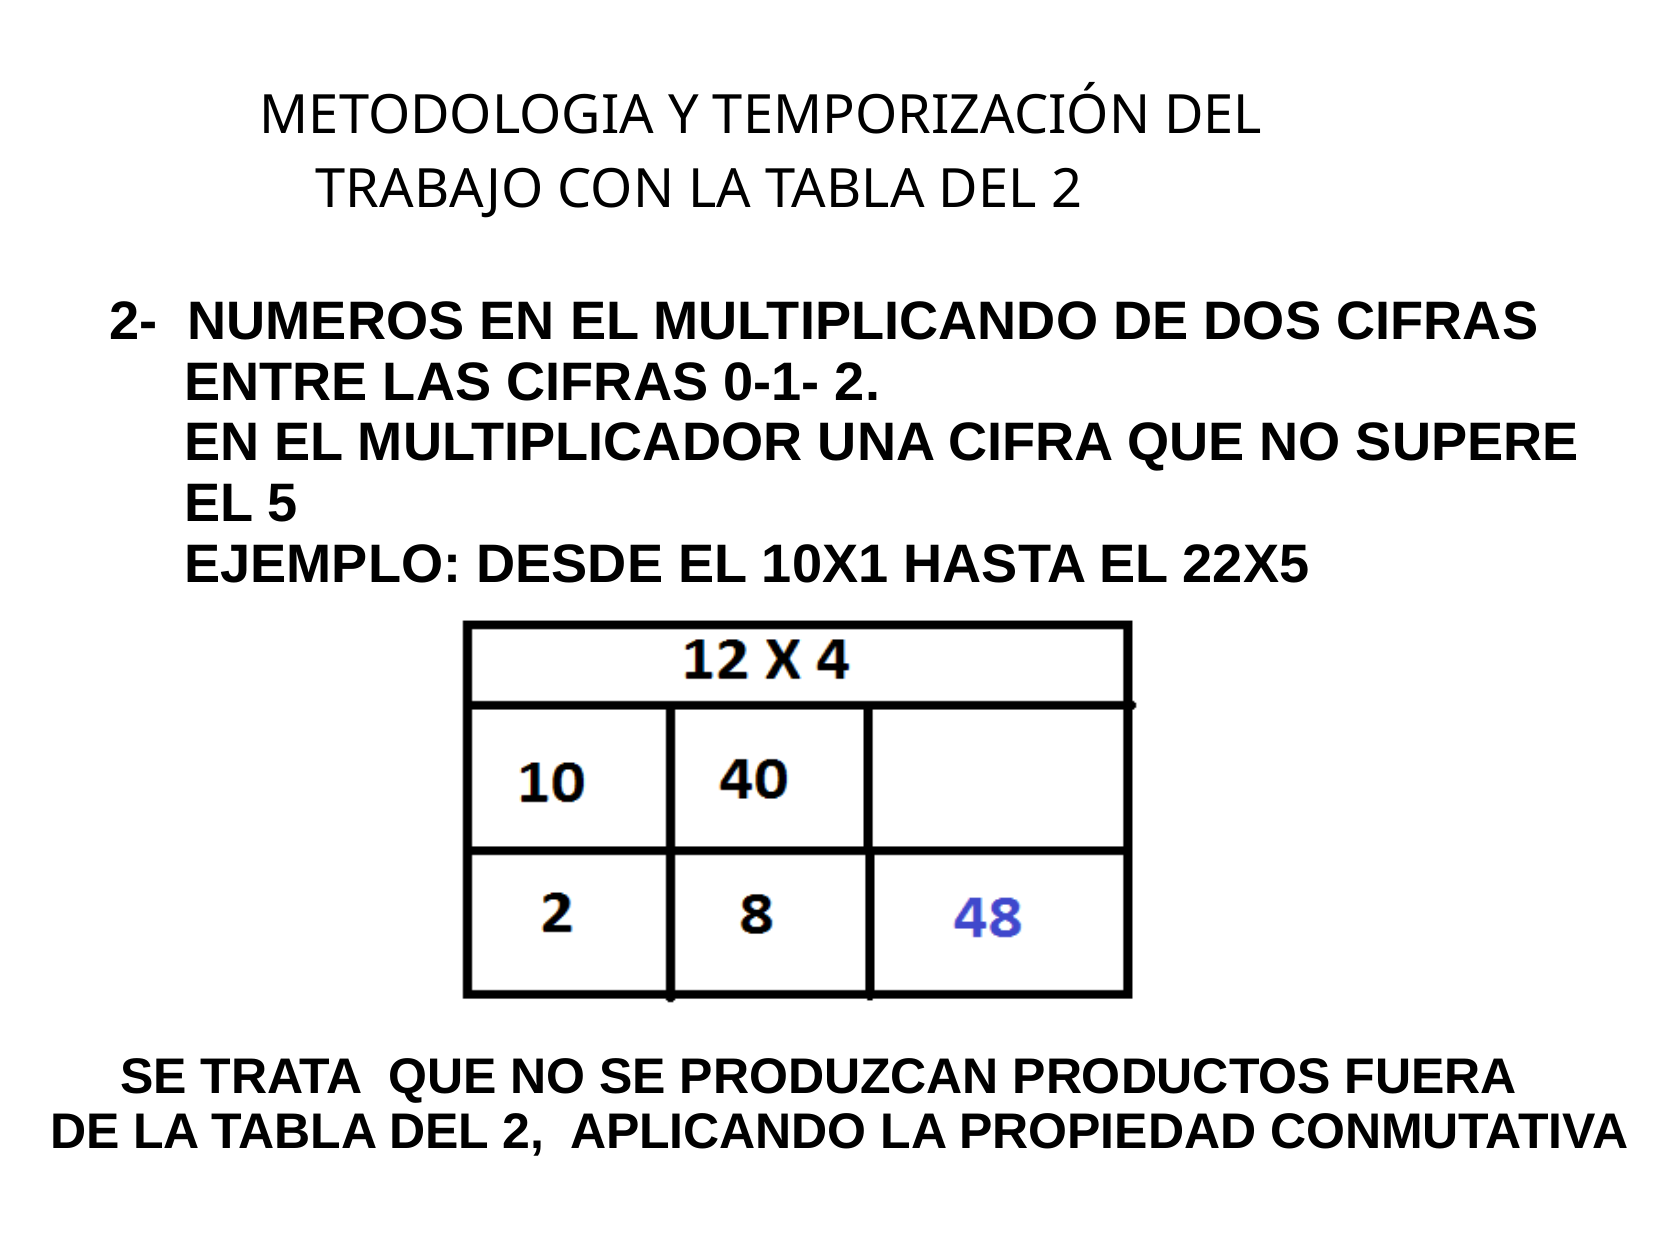

METODOLOGIA Y TEMPORIZACIÓN DEL
 TRABAJO CON LA TABLA DEL 2
2- NUMEROS EN EL MULTIPLICANDO DE DOS CIFRAS
 ENTRE LAS CIFRAS 0-1- 2.
 EN EL MULTIPLICADOR UNA CIFRA QUE NO SUPERE
 EL 5
 EJEMPLO: DESDE EL 10X1 HASTA EL 22X5
 SE TRATA QUE NO SE PRODUZCAN PRODUCTOS FUERA
DE LA TABLA DEL 2, APLICANDO LA PROPIEDAD CONMUTATIVA